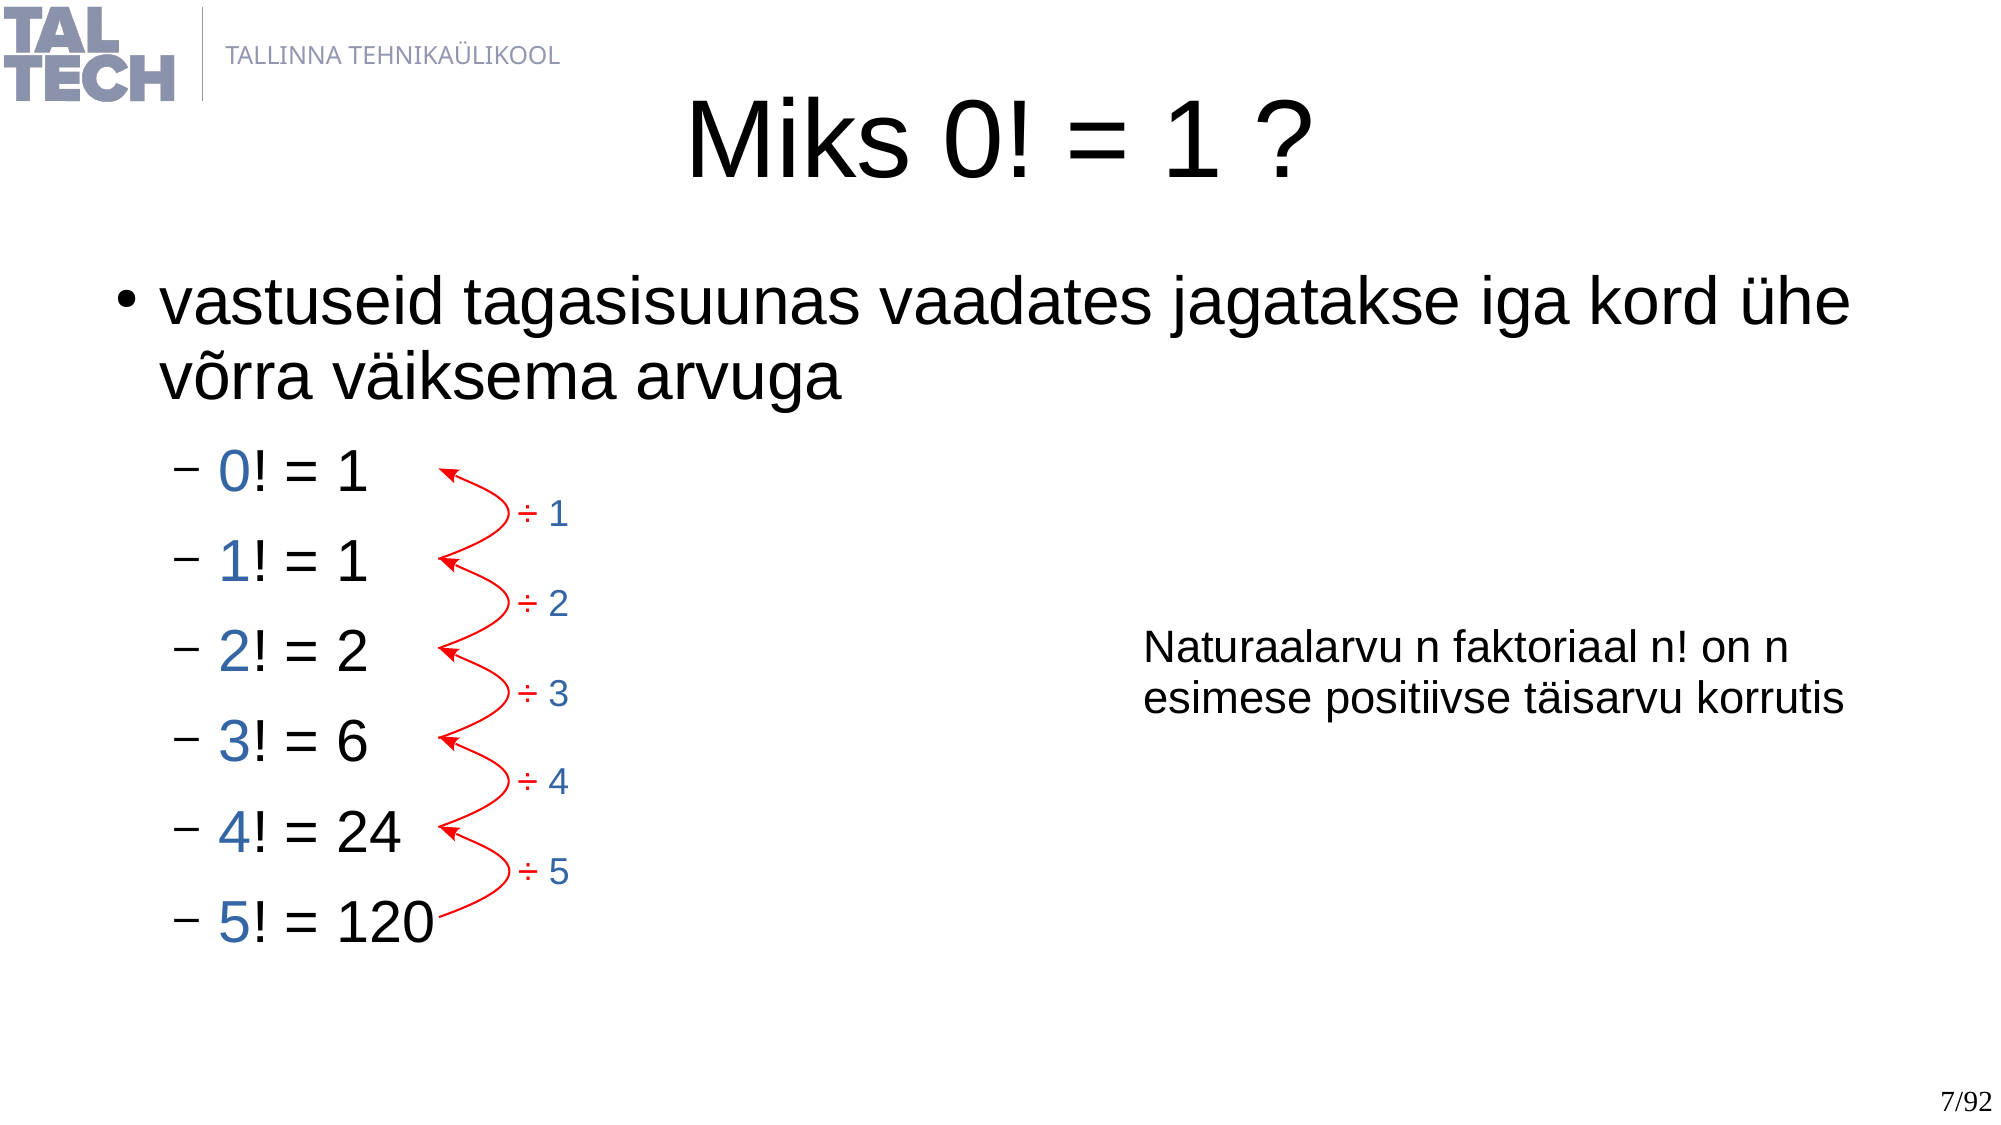

# Miks 0! = 1 ?
vastuseid tagasisuunas vaadates jagatakse iga kord ühe võrra väiksema arvuga
0! = 1
1! = 1
2! = 2
3! = 6
4! = 24
5! = 120
÷ 1
÷ 2
÷ 3
÷ 4
÷ 5
Naturaalarvu n faktoriaal n! on n esimese positiivse täisarvu korrutis
7